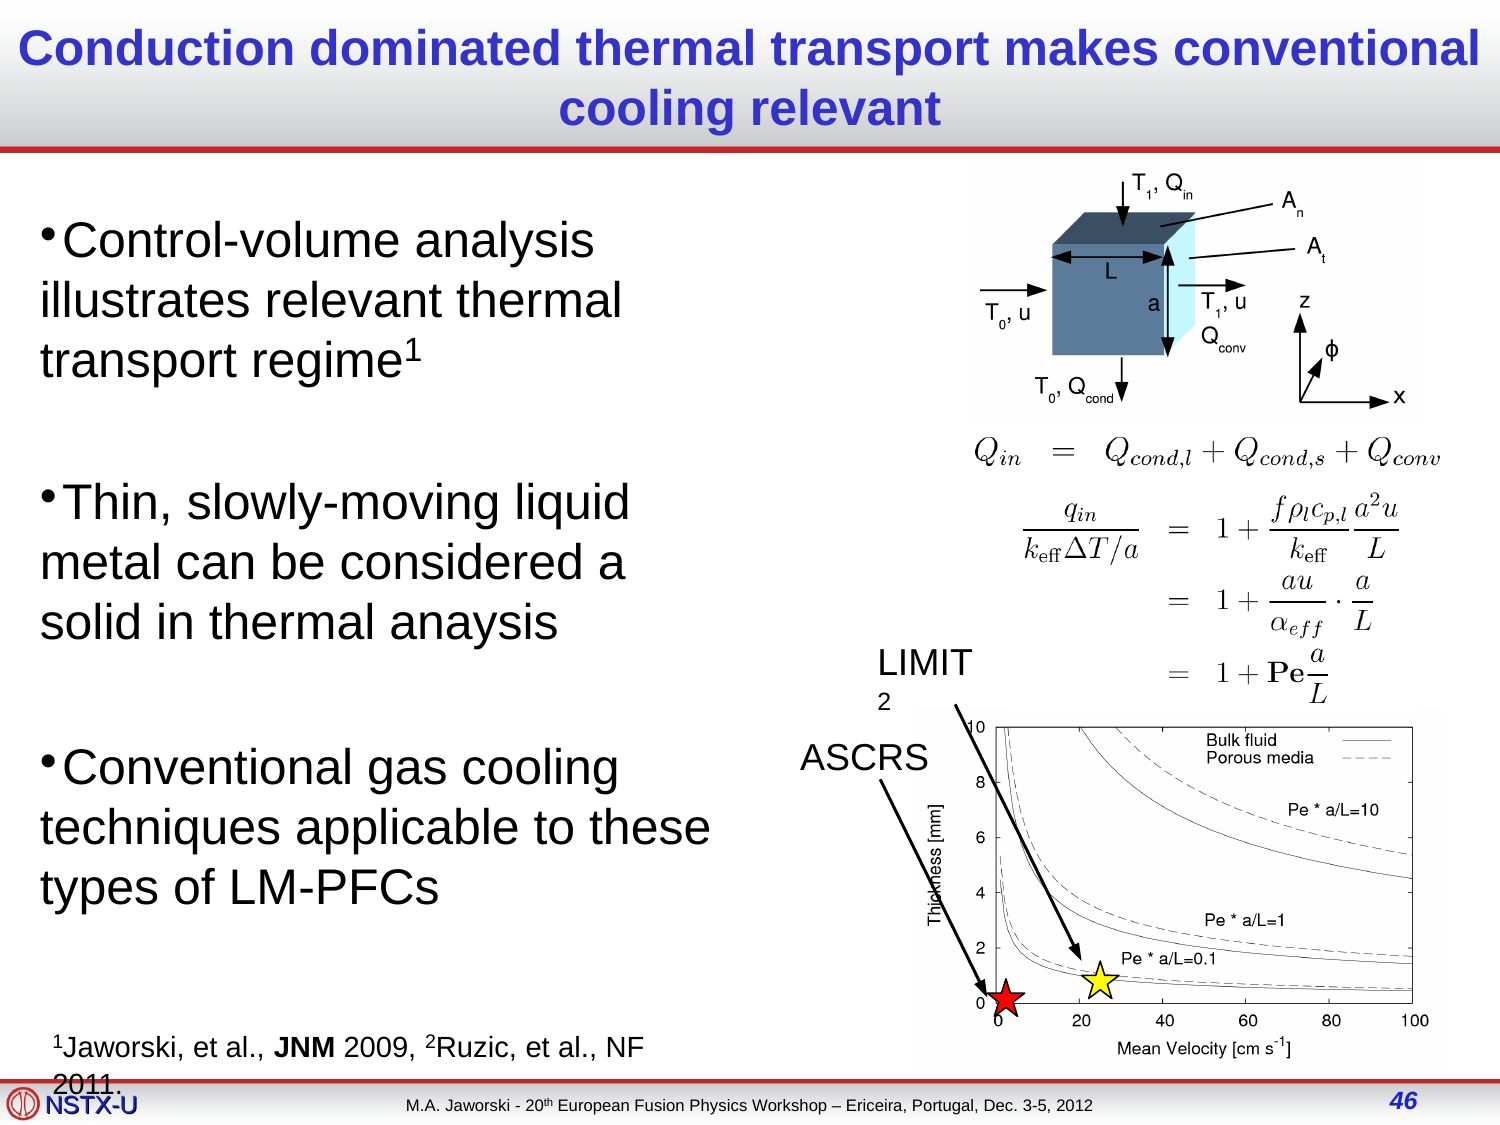

# Conduction dominated thermal transport makes conventional cooling relevant
Control-volume analysis illustrates relevant thermal transport regime1
Thin, slowly-moving liquid metal can be considered a solid in thermal anaysis
Conventional gas cooling techniques applicable to these types of LM-PFCs
LIMIT2
ASCRS
1Jaworski, et al., JNM 2009, 2Ruzic, et al., NF 2011.